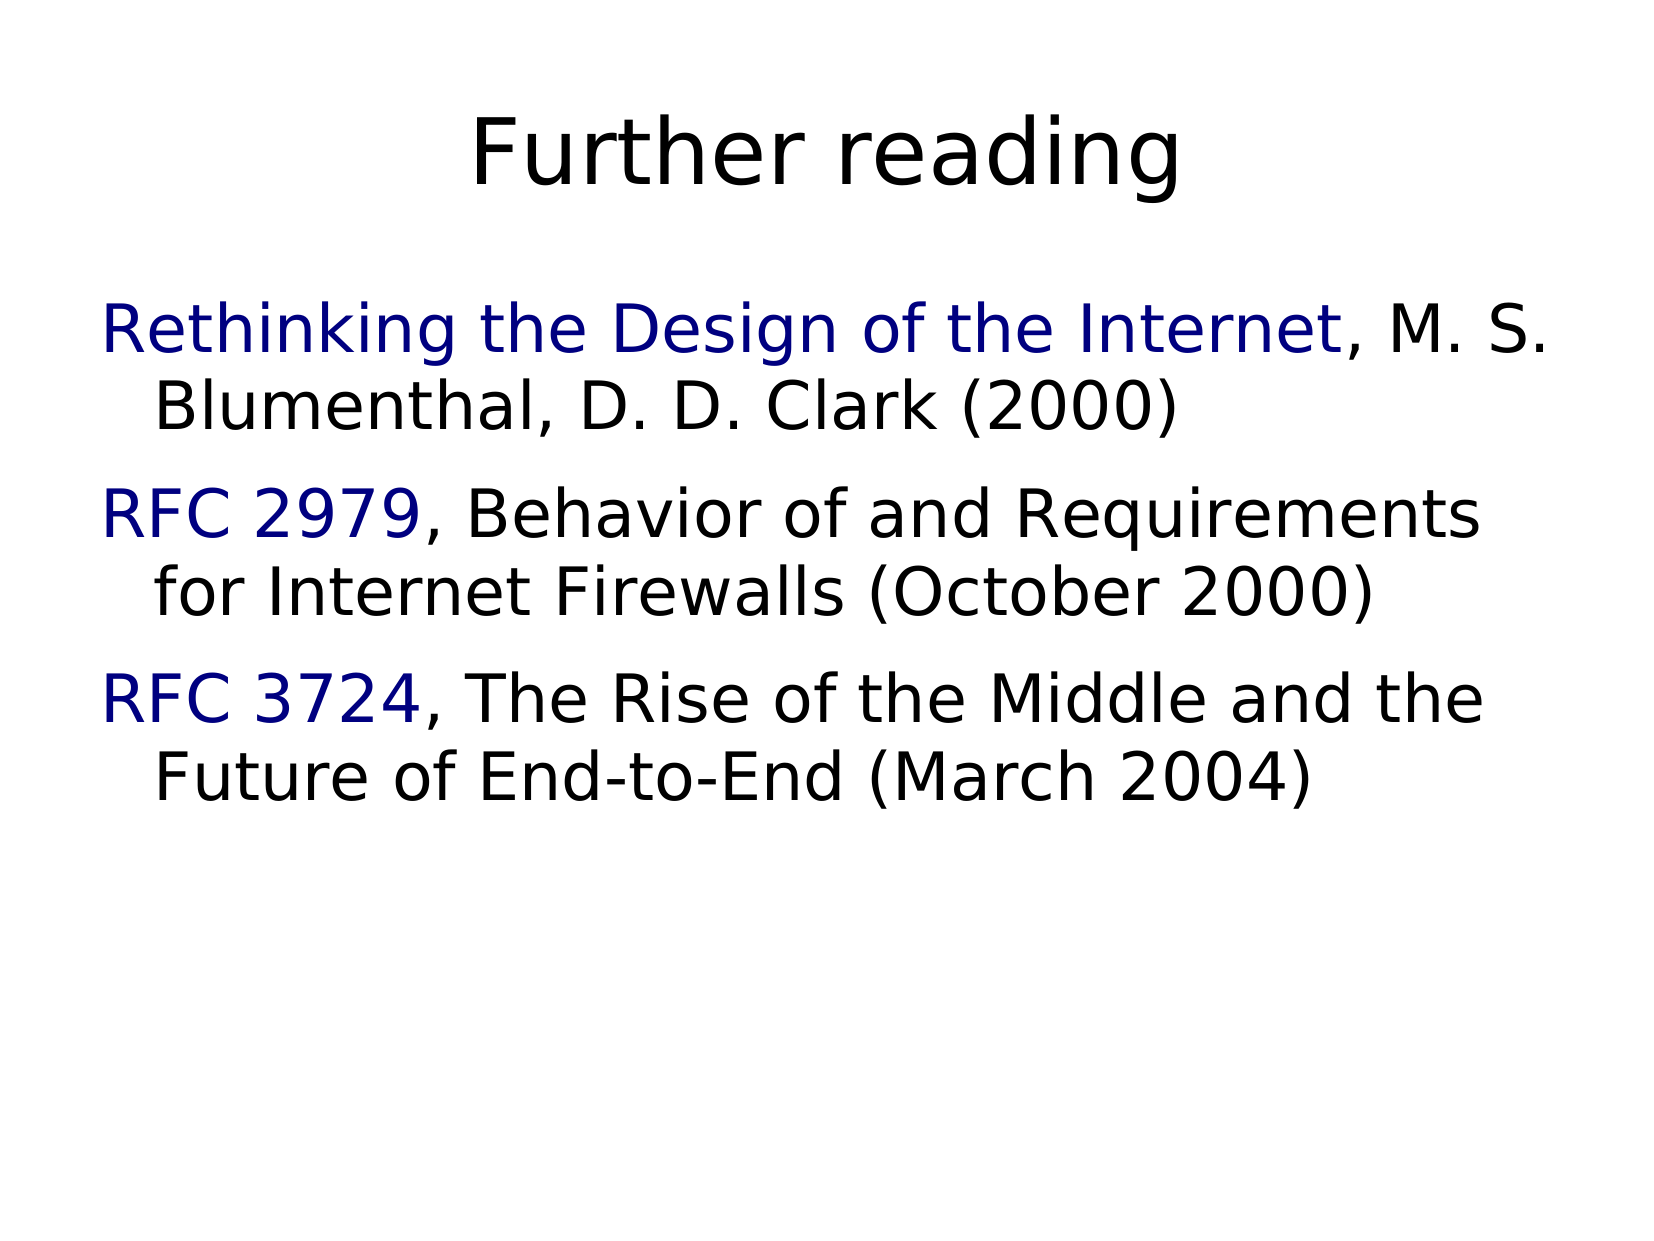

# Further reading
Rethinking the Design of the Internet, M. S. Blumenthal, D. D. Clark (2000)
RFC 2979, Behavior of and Requirements for Internet Firewalls (October 2000)
RFC 3724, The Rise of the Middle and the Future of End-to-End (March 2004)